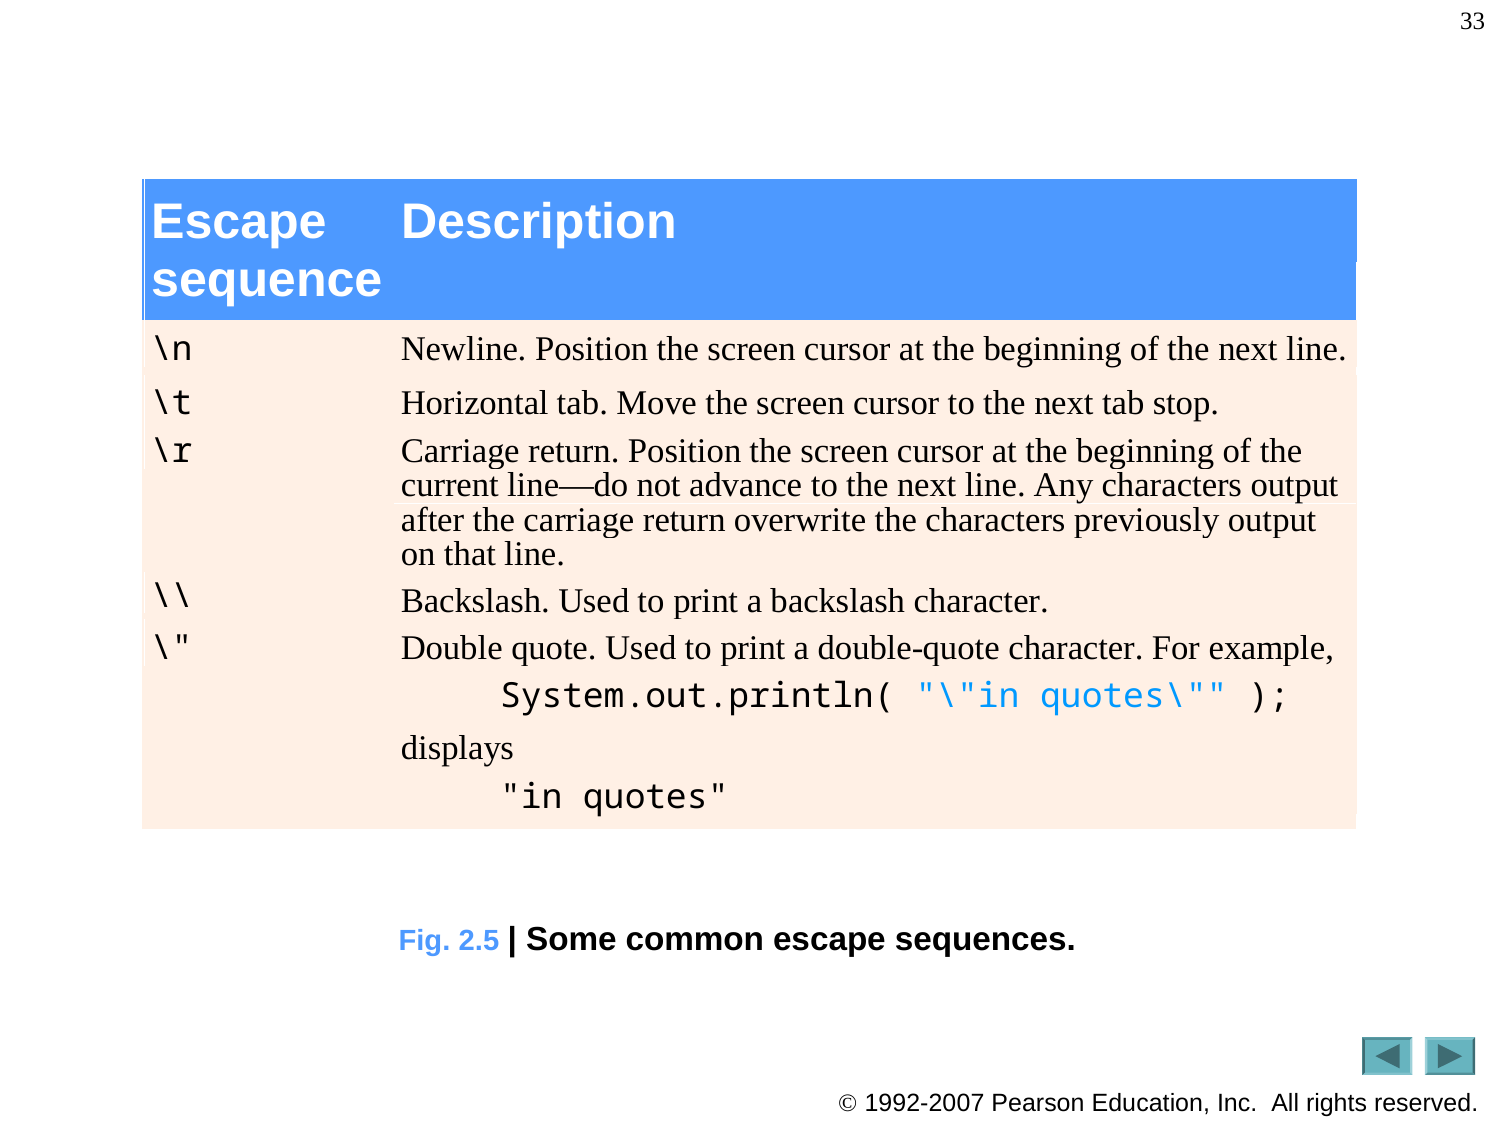

33
# Fig. 2.5 | Some common escape sequences.